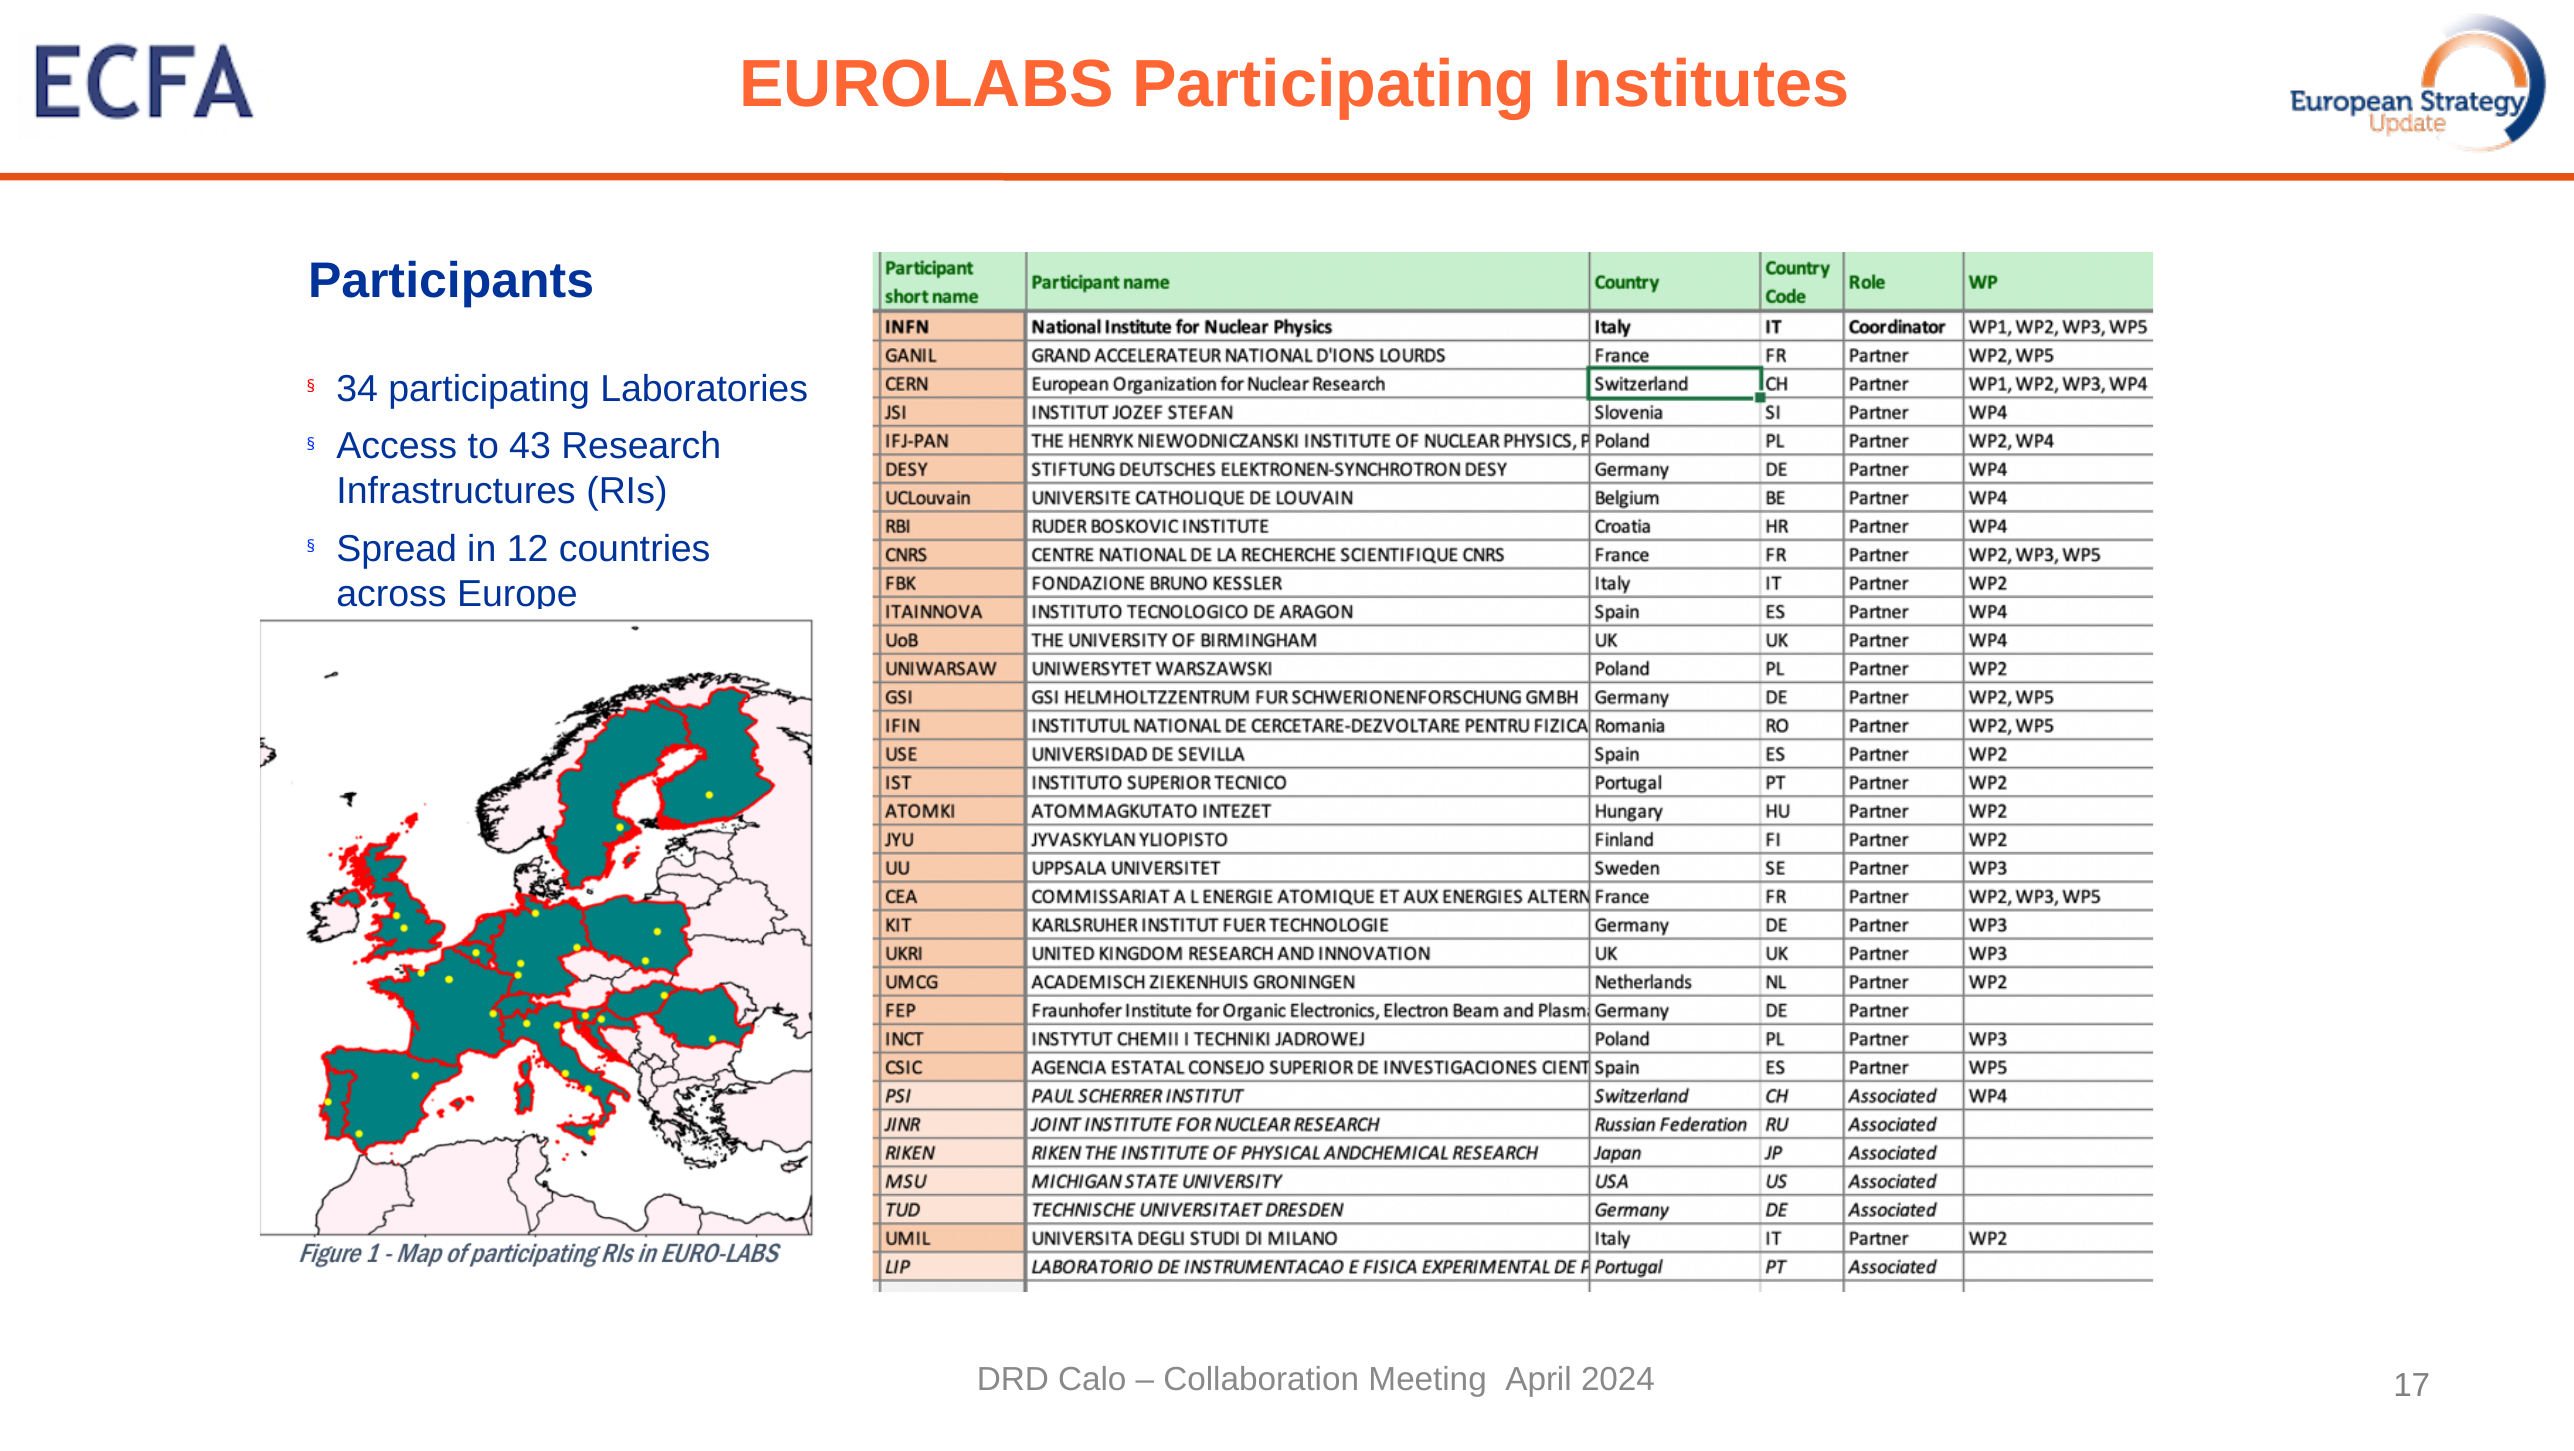

# EUROLABS Participating Institutes
Participants
34 participating Laboratories
Access to 43 Research
Infrastructures (RIs)
Spread in 12 countries
across Europe
17